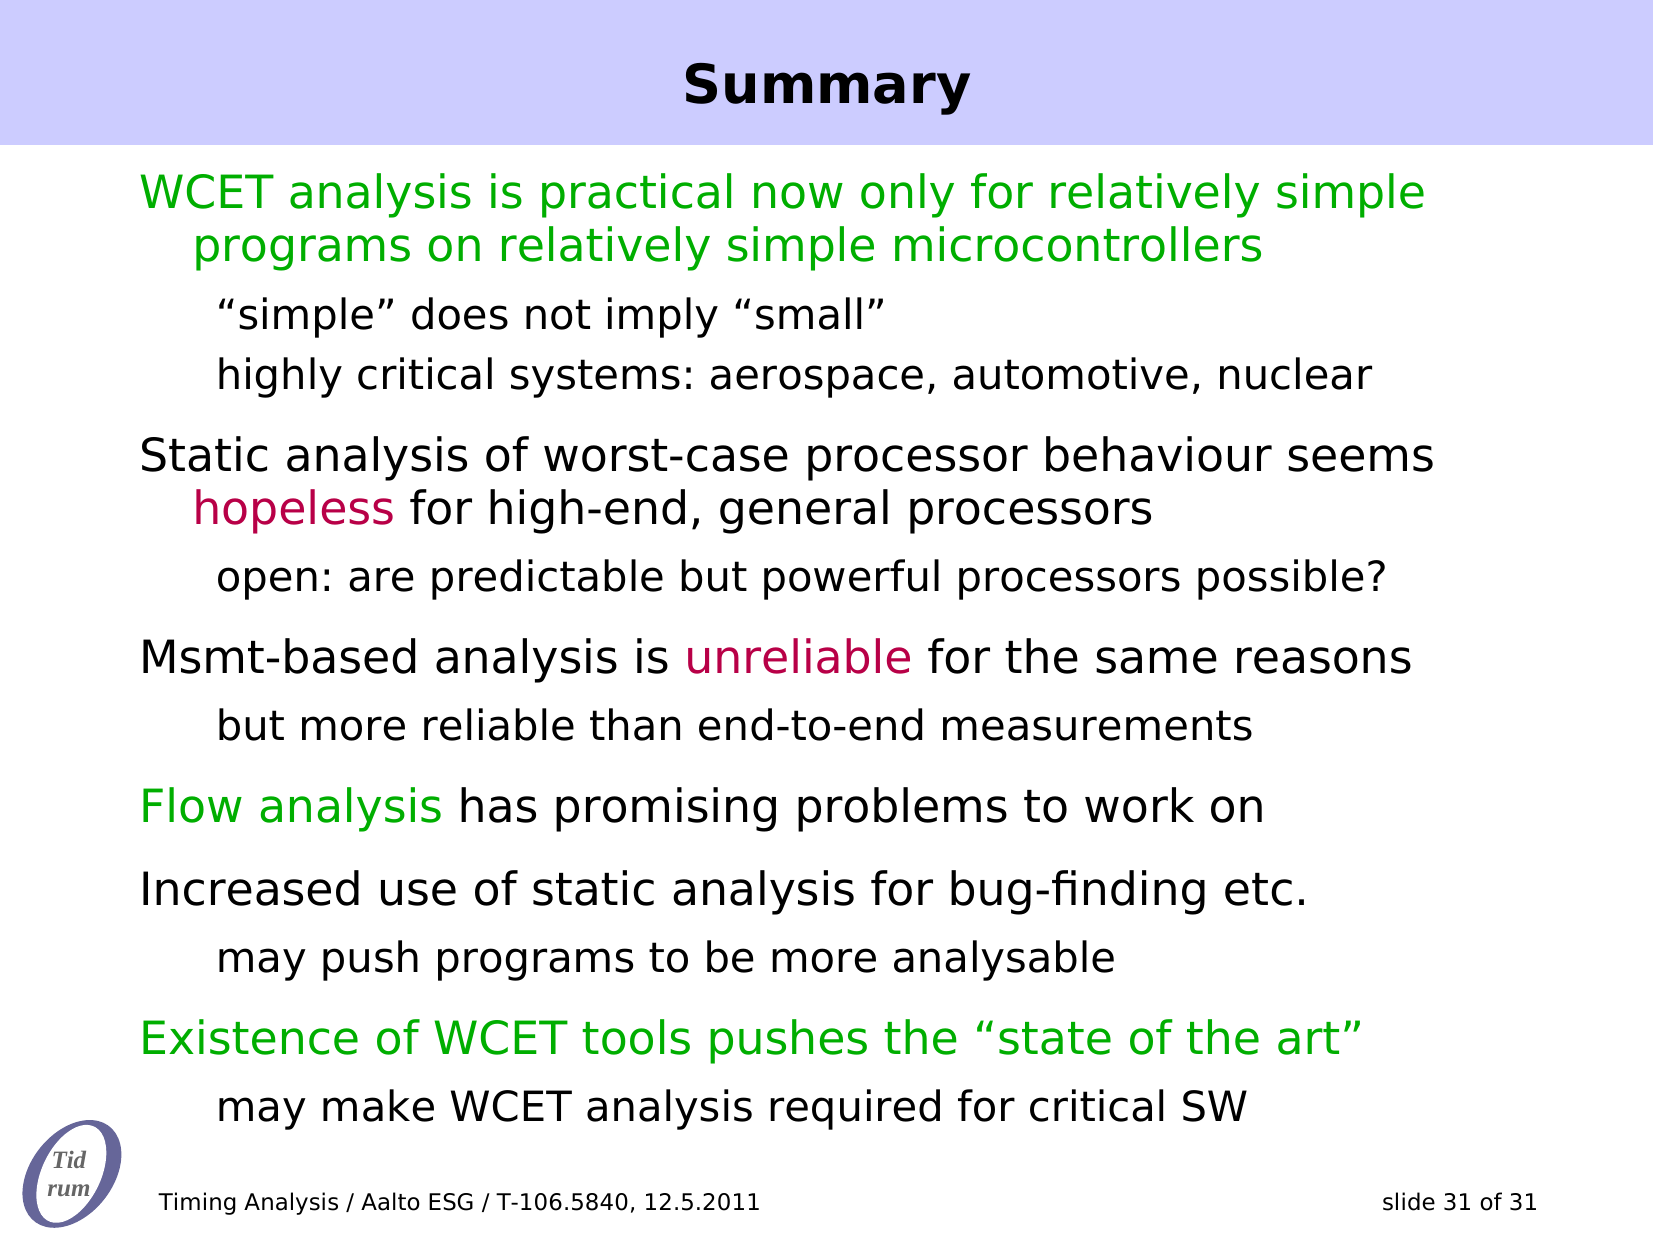

# Summary
WCET analysis is practical now only for relatively simple programs on relatively simple microcontrollers
“simple” does not imply “small”
highly critical systems: aerospace, automotive, nuclear
Static analysis of worst-case processor behaviour seems hopeless for high-end, general processors
open: are predictable but powerful processors possible?
Msmt-based analysis is unreliable for the same reasons
but more reliable than end-to-end measurements
Flow analysis has promising problems to work on
Increased use of static analysis for bug-finding etc.
may push programs to be more analysable
Existence of WCET tools pushes the “state of the art”
may make WCET analysis required for critical SW